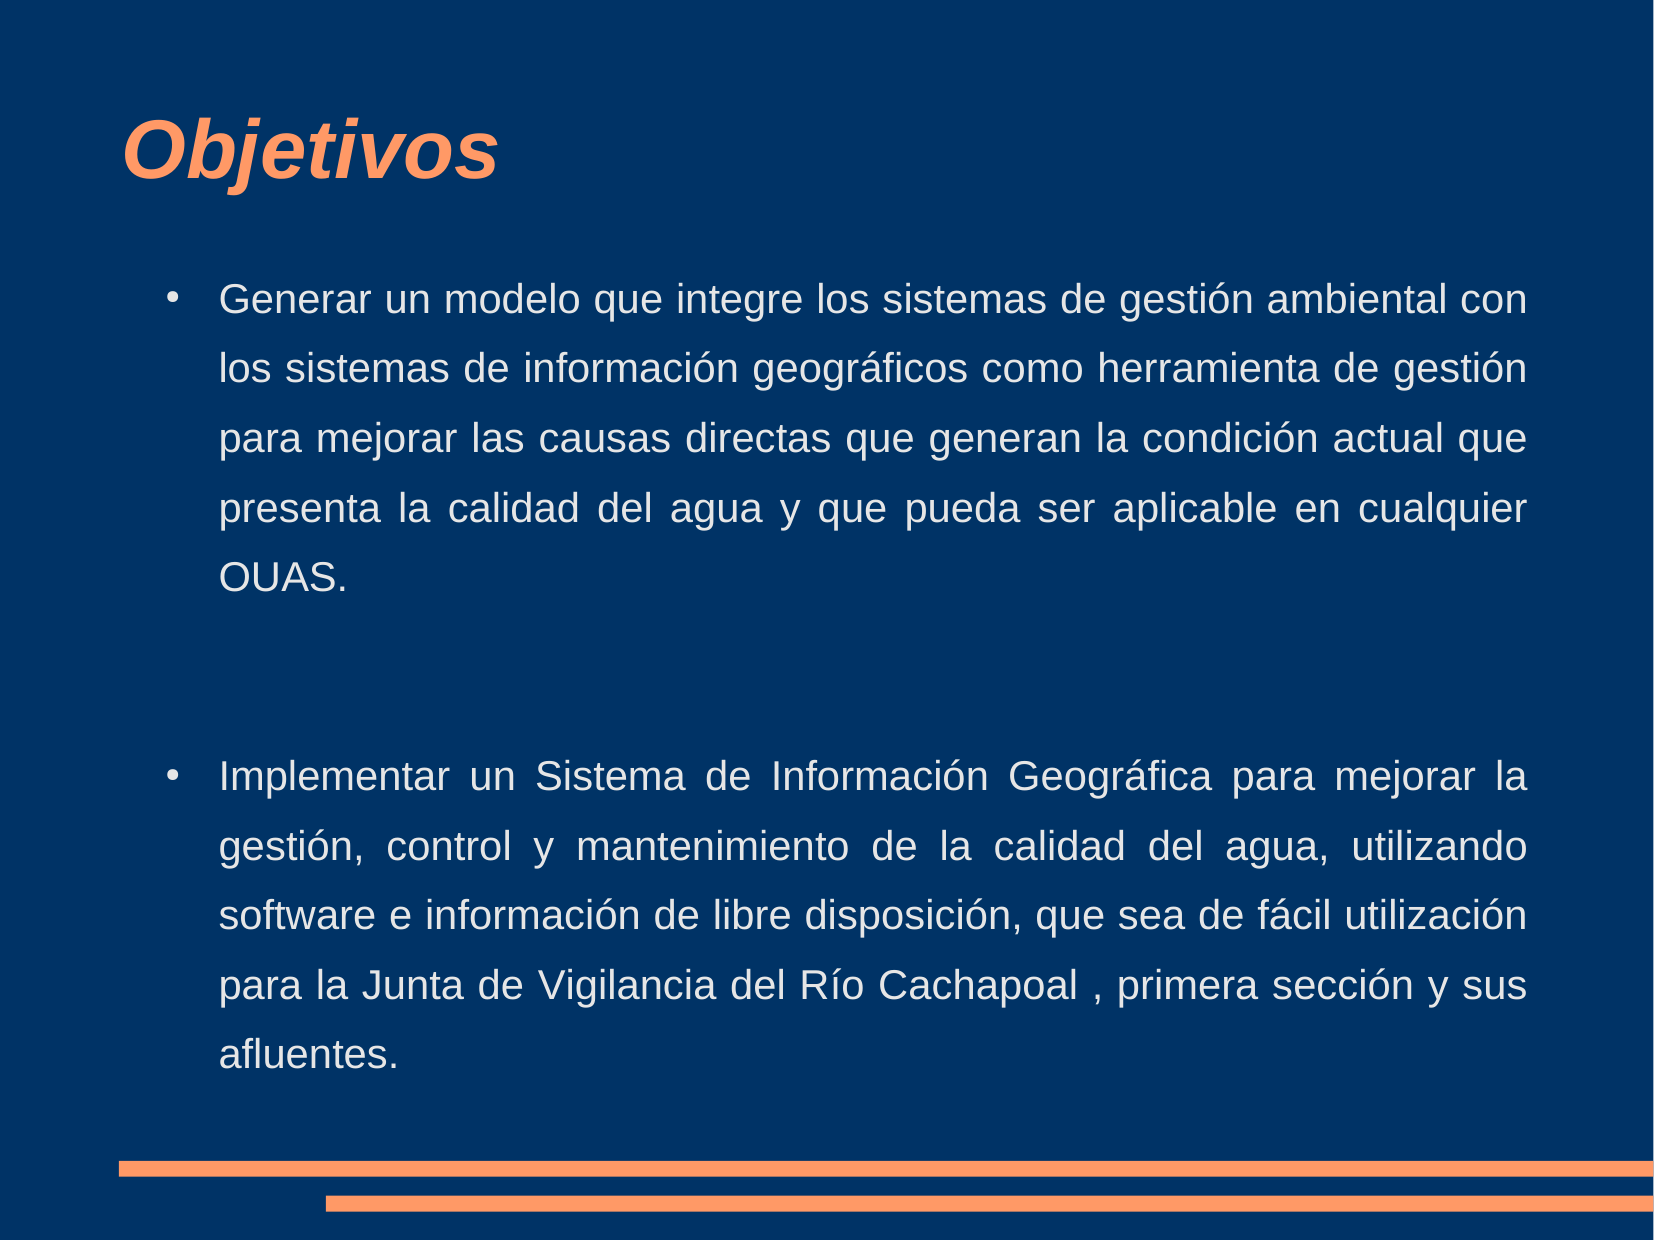

# Objetivos
Generar un modelo que integre los sistemas de gestión ambiental con los sistemas de información geográficos como herramienta de gestión para mejorar las causas directas que generan la condición actual que presenta la calidad del agua y que pueda ser aplicable en cualquier OUAS.
Implementar un Sistema de Información Geográfica para mejorar la gestión, control y mantenimiento de la calidad del agua, utilizando software e información de libre disposición, que sea de fácil utilización para la Junta de Vigilancia del Río Cachapoal , primera sección y sus afluentes.